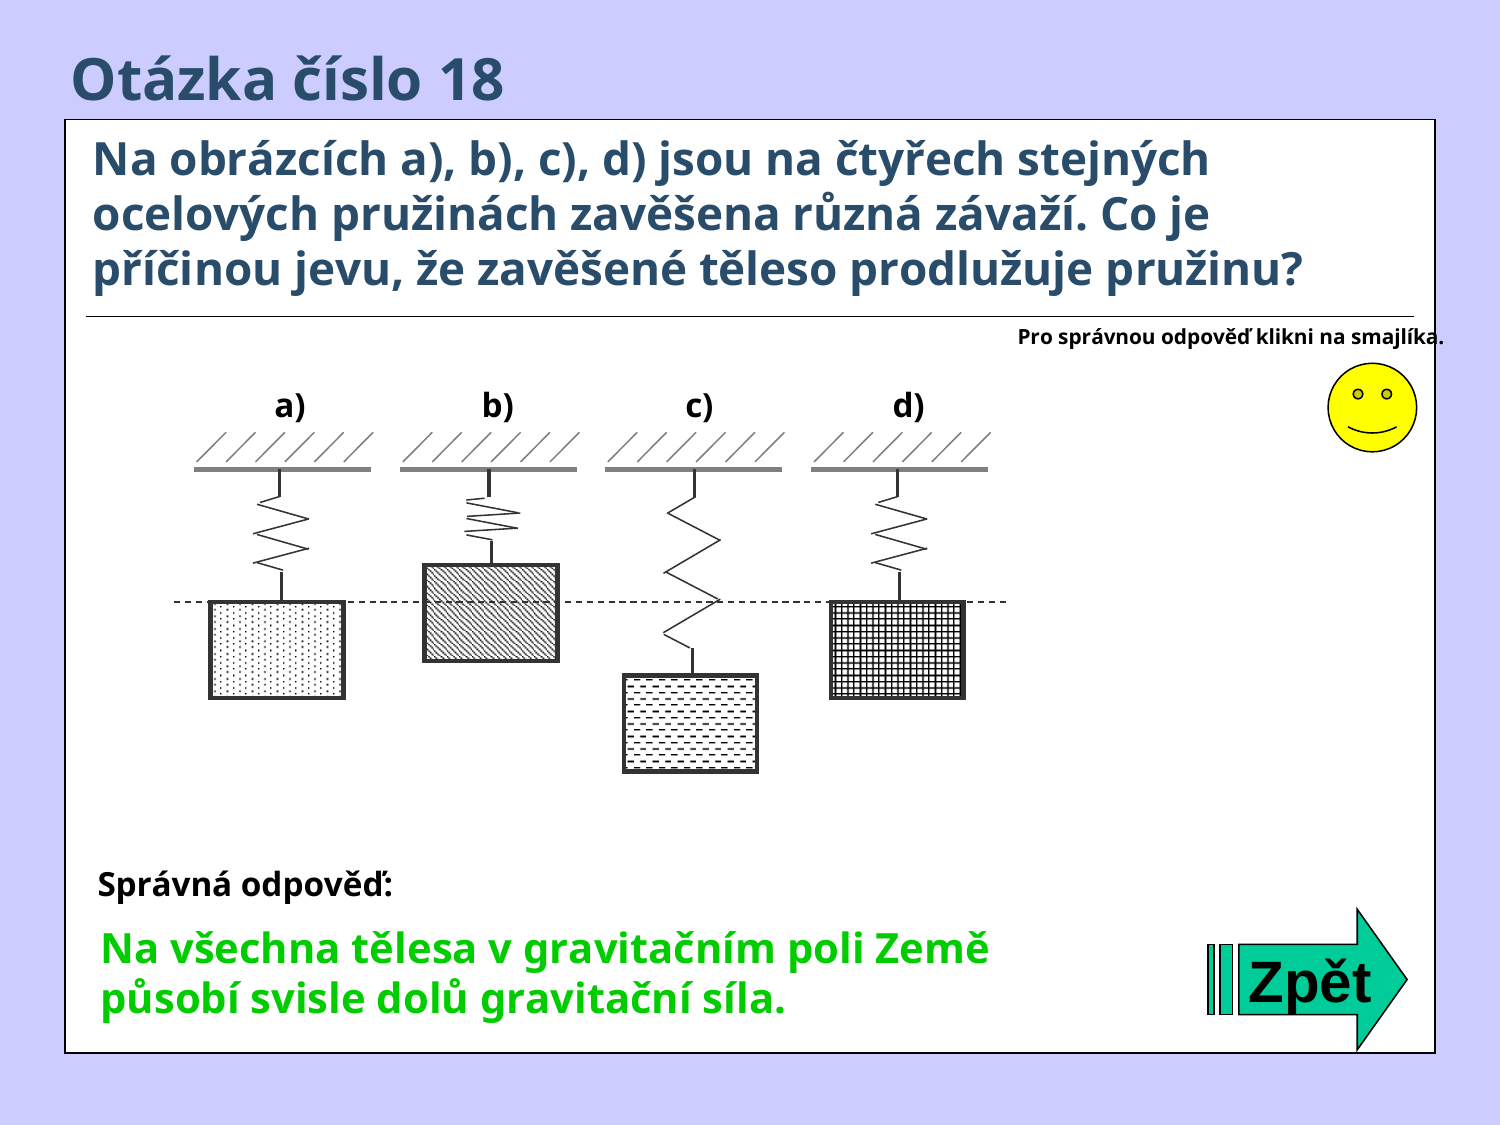

Otázka číslo 18
Na obrázcích a), b), c), d) jsou na čtyřech stejných ocelových pružinách zavěšena různá závaží. Co je příčinou jevu, že zavěšené těleso prodlužuje pružinu?
Pro správnou odpověď klikni na smajlíka.
a)
b)
c)
d)
Správná odpověď:
Zpět
Na všechna tělesa v gravitačním poli Země působí svisle dolů gravitační síla.